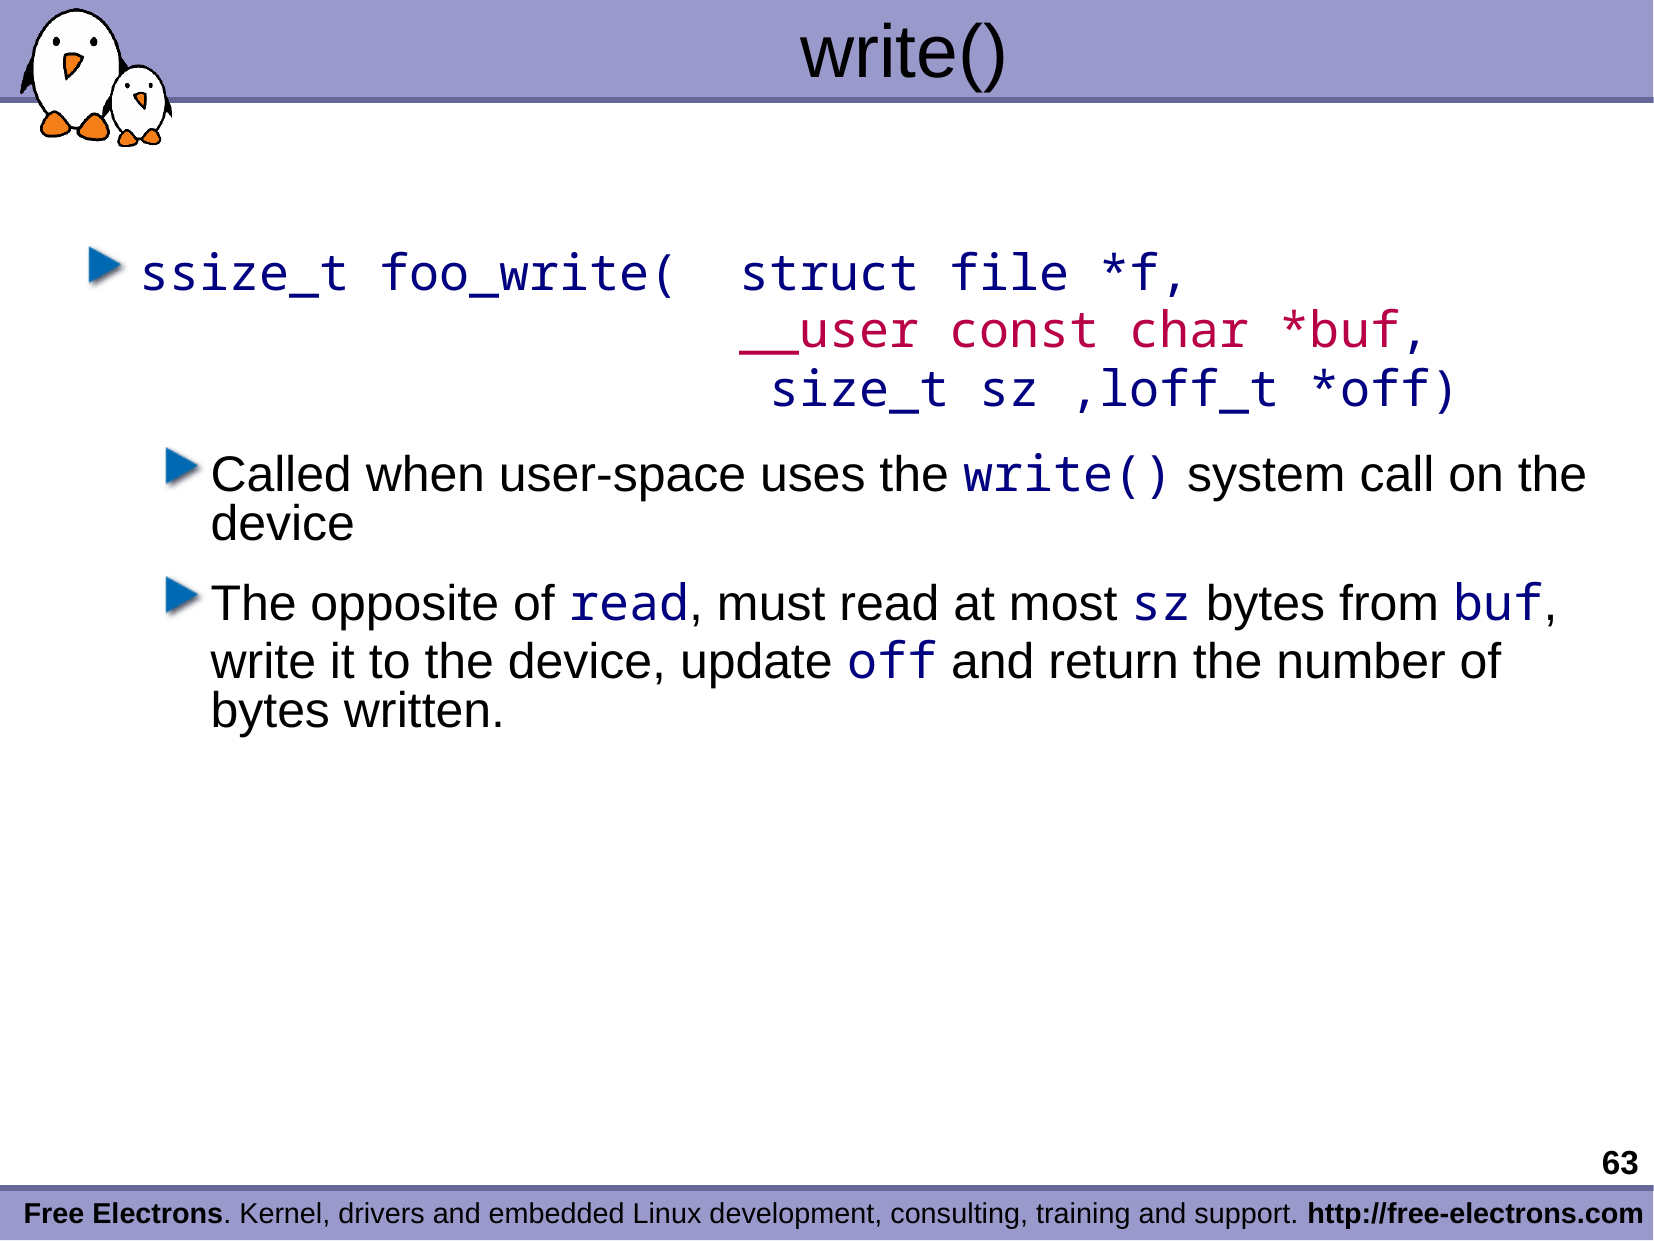

# write()
ssize_t foo_write(	struct file *f,
								__user const char *buf,
								 size_t sz ,loff_t *off)
Called when user-space uses the write() system call on the device
The opposite of read, must read at most sz bytes from buf, write it to the device, update off and return the number of bytes written.